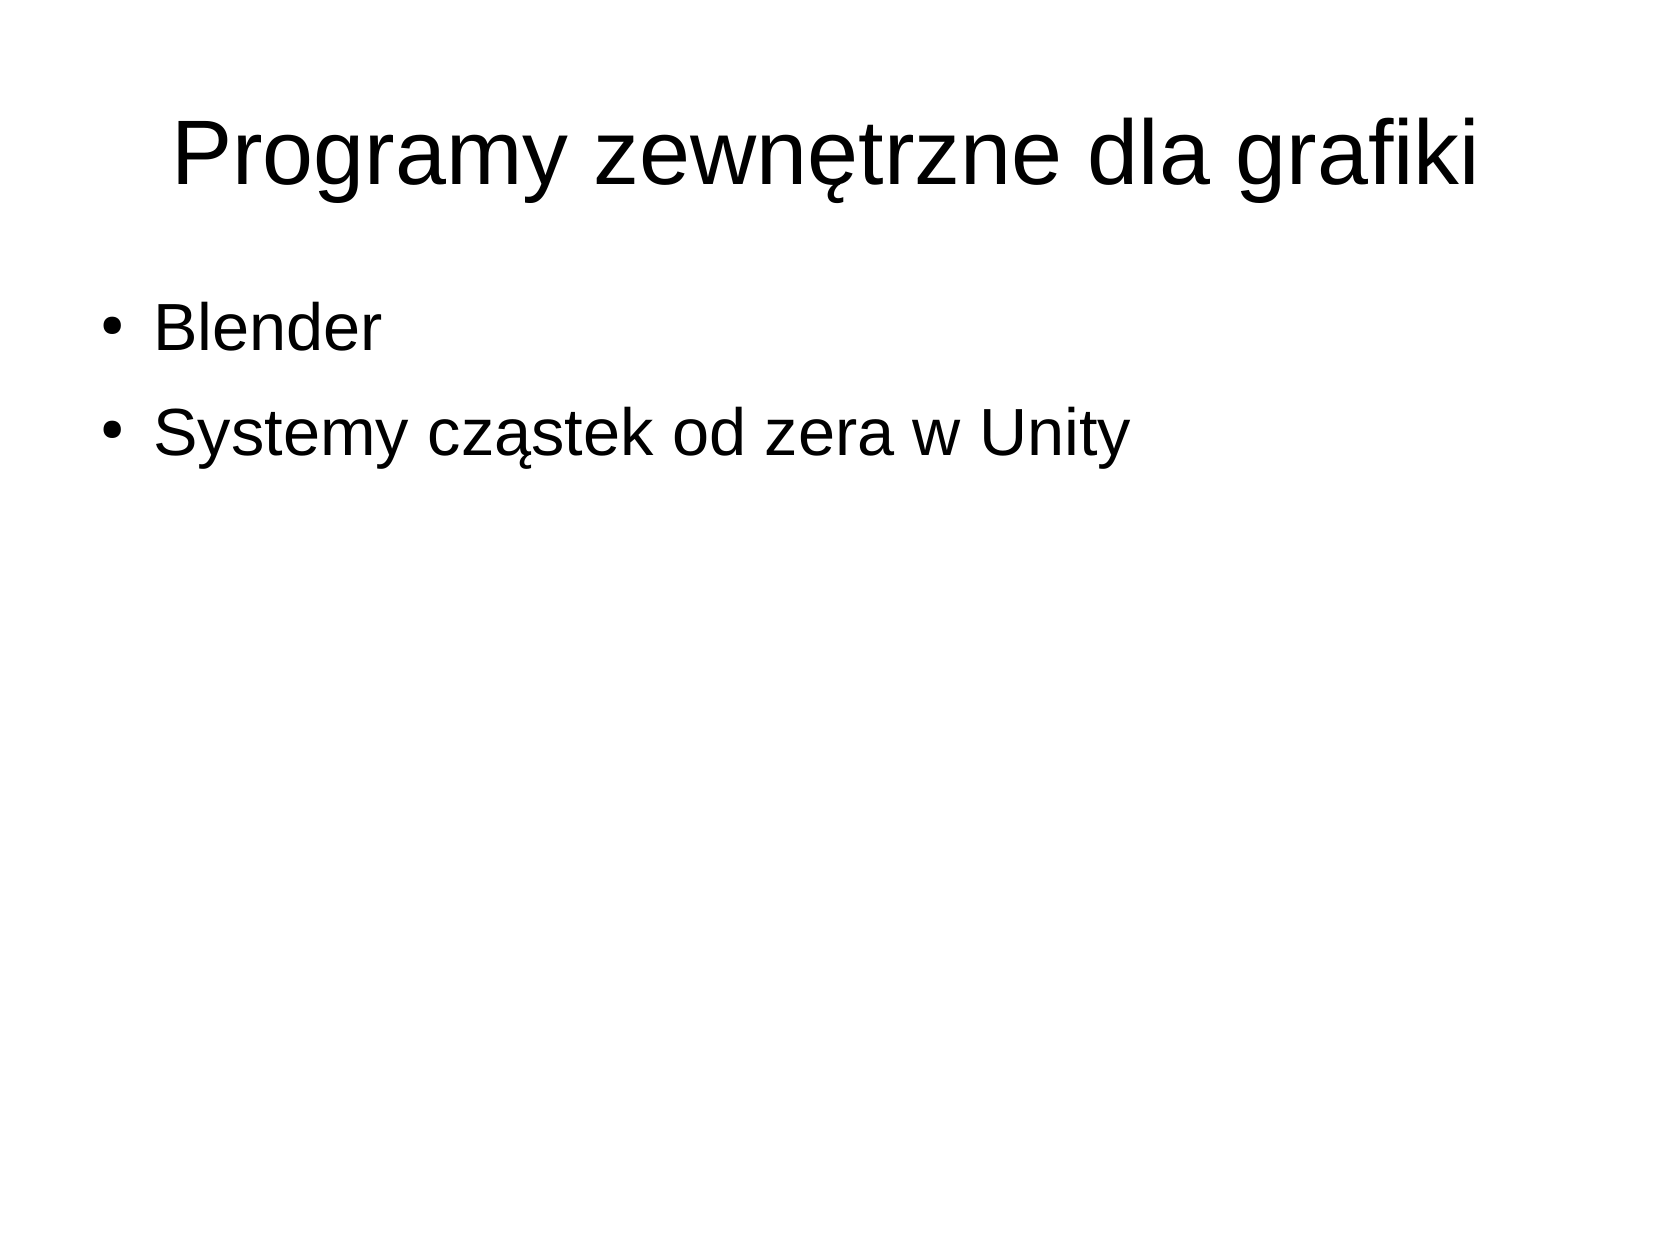

# Programy zewnętrzne dla grafiki
Blender
Systemy cząstek od zera w Unity